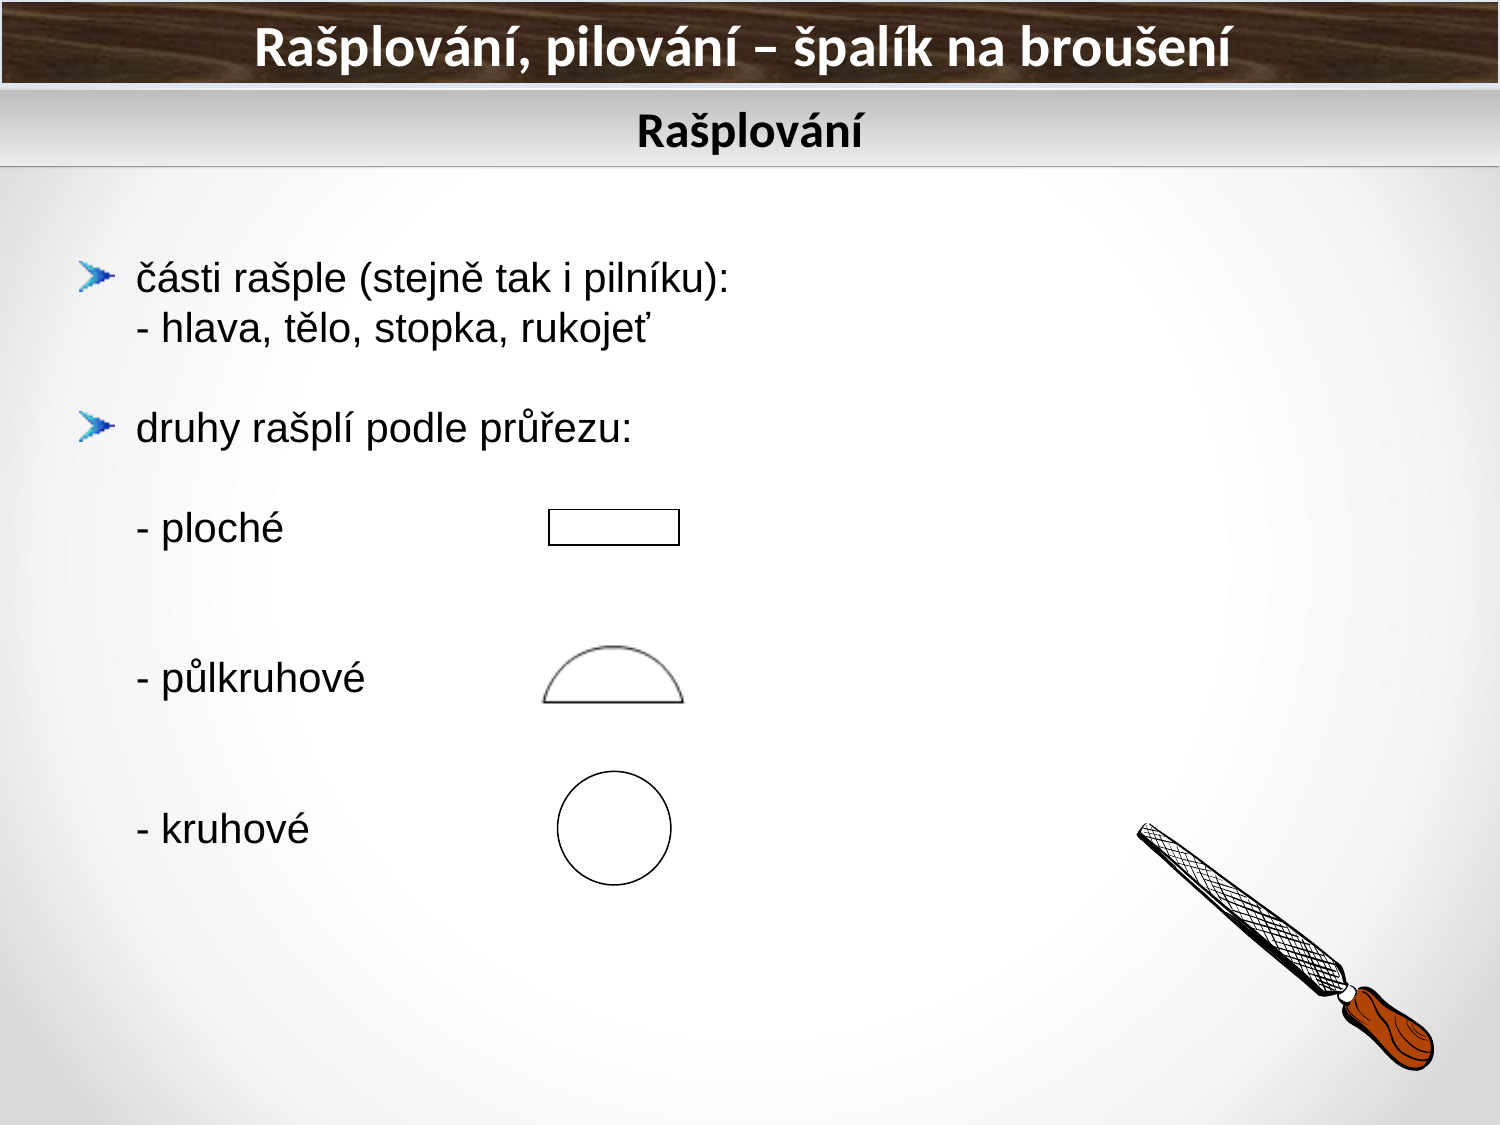

Rašplování, pilování – špalík na broušení
Rašplování
části rašple (stejně tak i pilníku):
	- hlava, tělo, stopka, rukojeť
druhy rašplí podle průřezu:
	- ploché
	- půlkruhové
	- kruhové